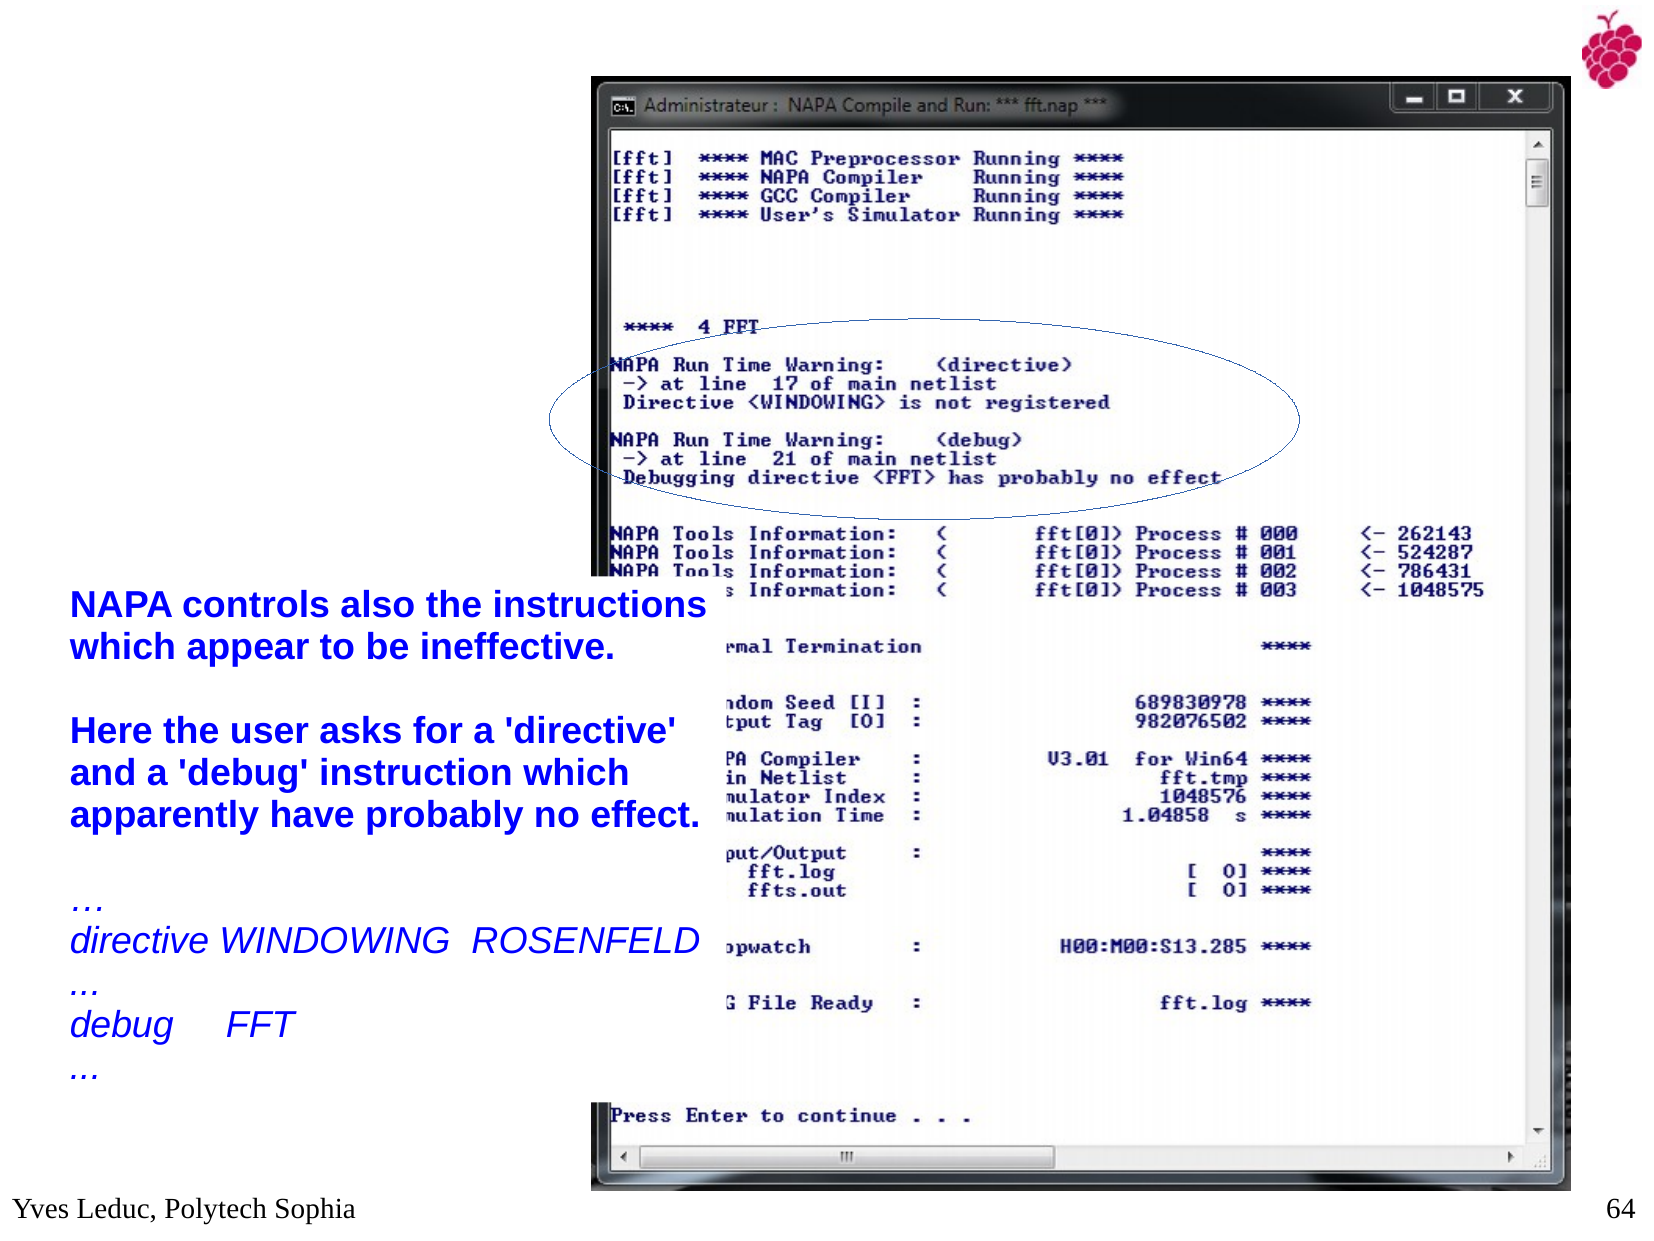

NAPA controls also the instructions
which appear to be ineffective.
Here the user asks for a 'directive'
and a 'debug' instruction which
apparently have probably no effect.
…
directive WINDOWING ROSENFELD
...
debug FFT
...
Yves Leduc, Polytech Sophia
64